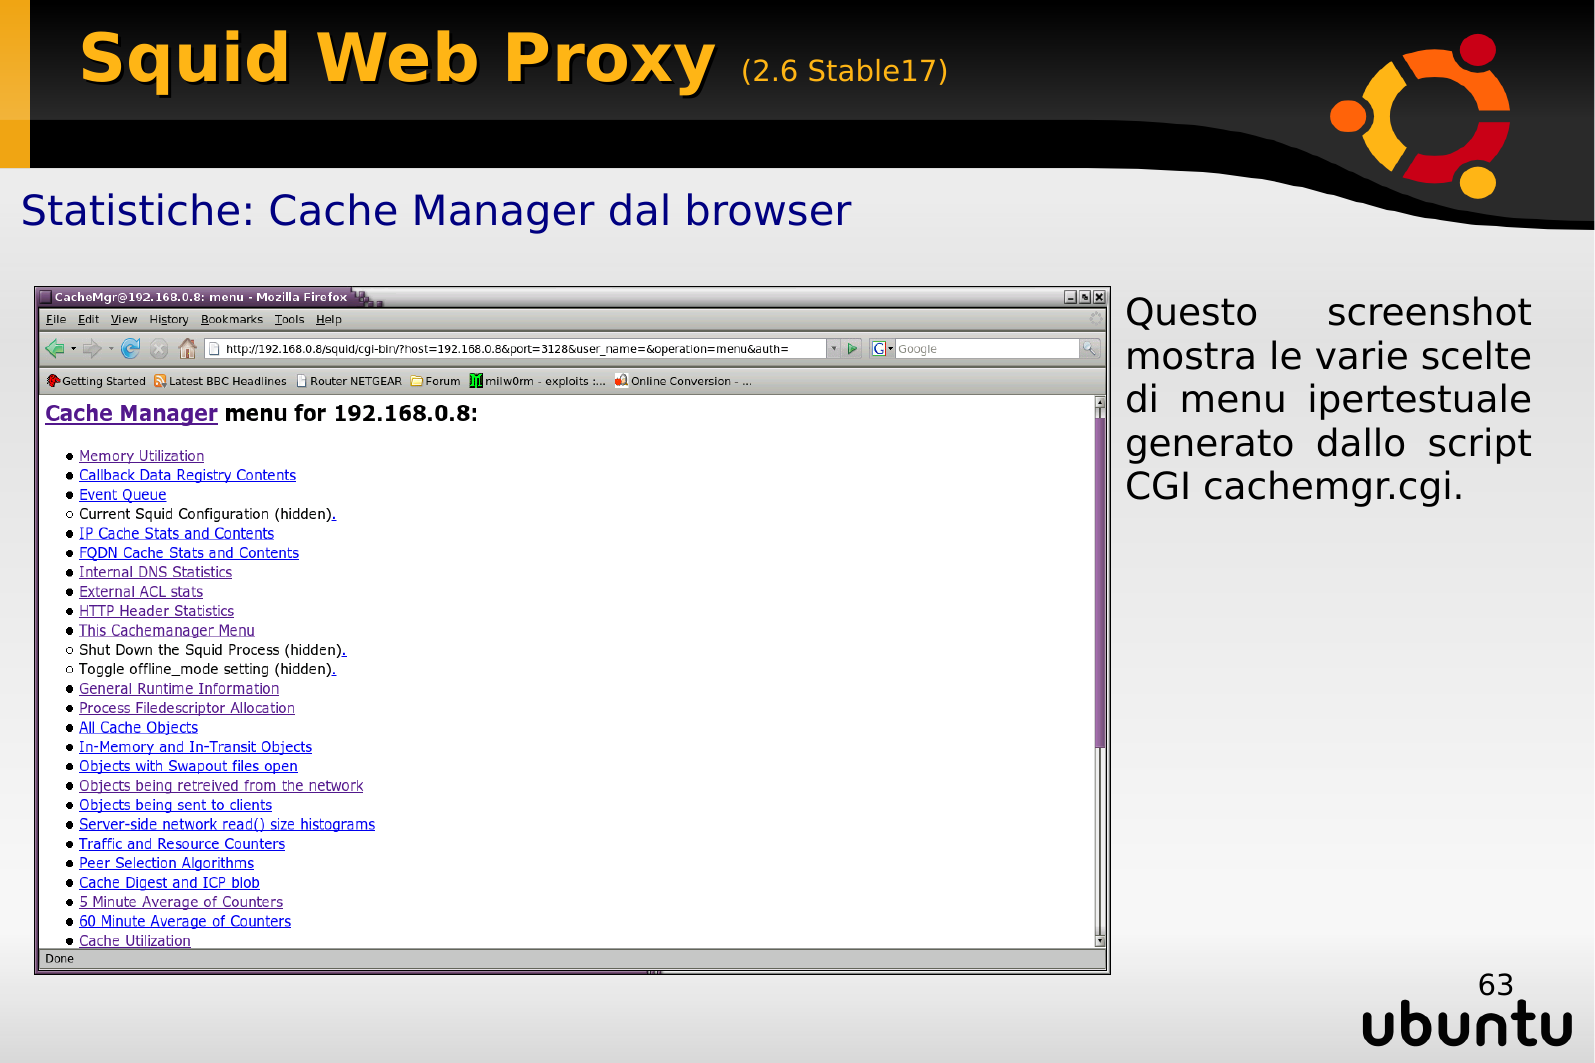

Squid Web Proxy (2.6 Stable17)
Statistiche: Cache Manager dal browser
Questo screenshot mostra le varie scelte di menu ipertestuale generato dallo script CGI cachemgr.cgi.
63